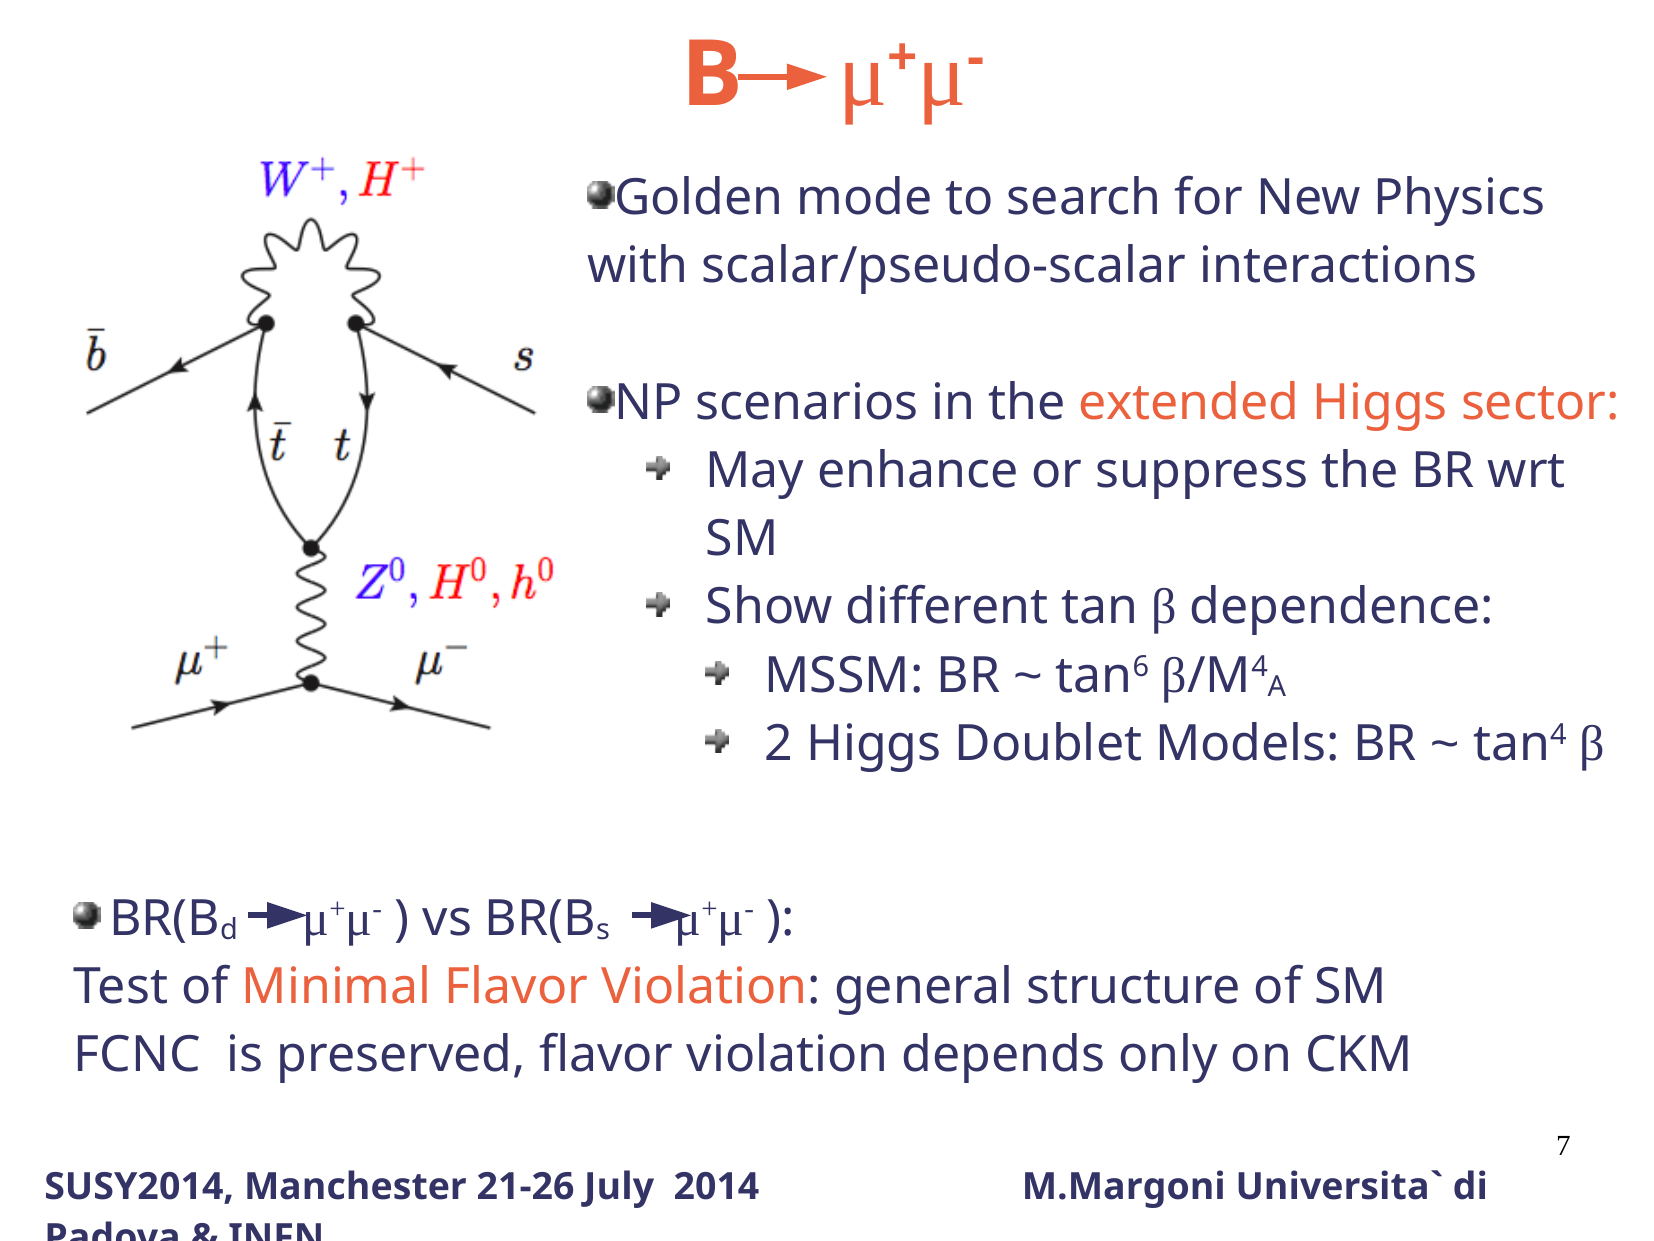

# B μ+μ-
Golden mode to search for New Physics with scalar/pseudo-scalar interactions
NP scenarios in the extended Higgs sector:
May enhance or suppress the BR wrt SM
Show different tan β dependence:
MSSM: BR ~ tan6 β/M4A
2 Higgs Doublet Models: BR ~ tan4 β
BR(Bd μ+μ- ) vs BR(Bs μ+μ- ):
Test of Minimal Flavor Violation: general structure of SM FCNC is preserved, flavor violation depends only on CKM
7
SUSY2014, Manchester 21-26 July 2014 M.Margoni Universita` di Padova & INFN